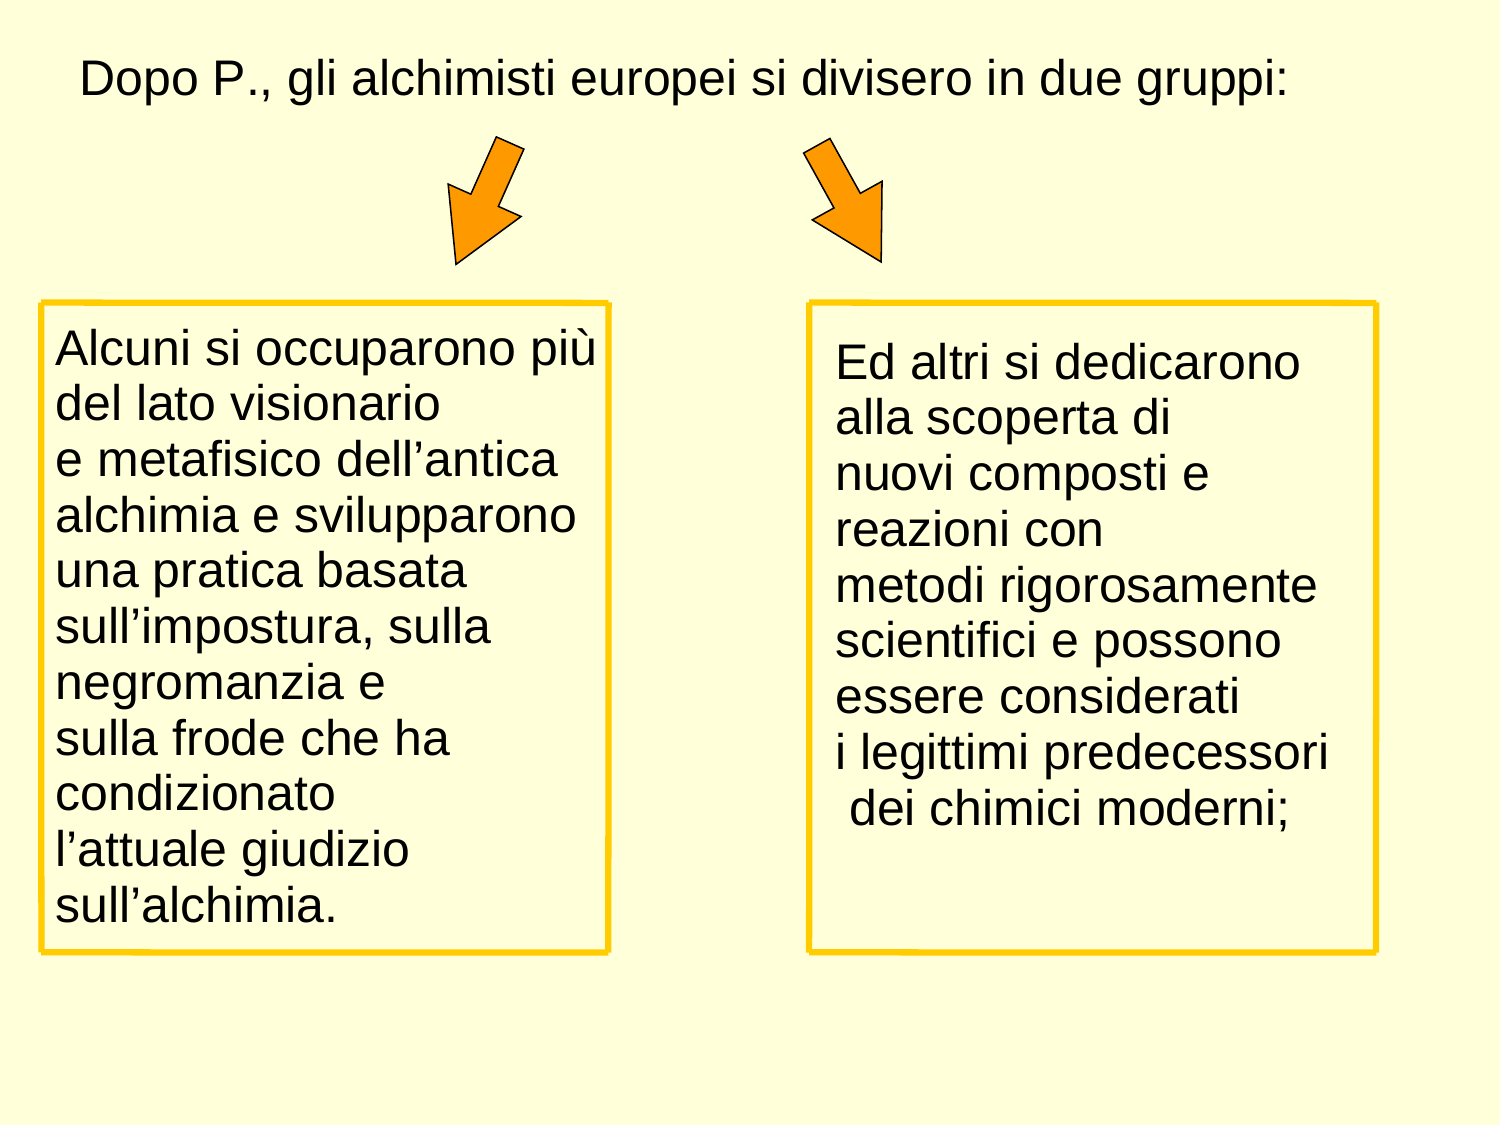

Dopo P., gli alchimisti europei si divisero in due gruppi:
# Alcuni si occuparono più del lato visionario e metafisico dell’antica alchimia e svilupparono una pratica basata sull’impostura, sulla negromanzia e sulla frode che ha condizionato l’attuale giudizio sull’alchimia.
Ed altri si dedicarono alla scoperta di nuovi composti e reazioni con metodi rigorosamente scientifici e possono essere considerati i legittimi predecessori dei chimici moderni;